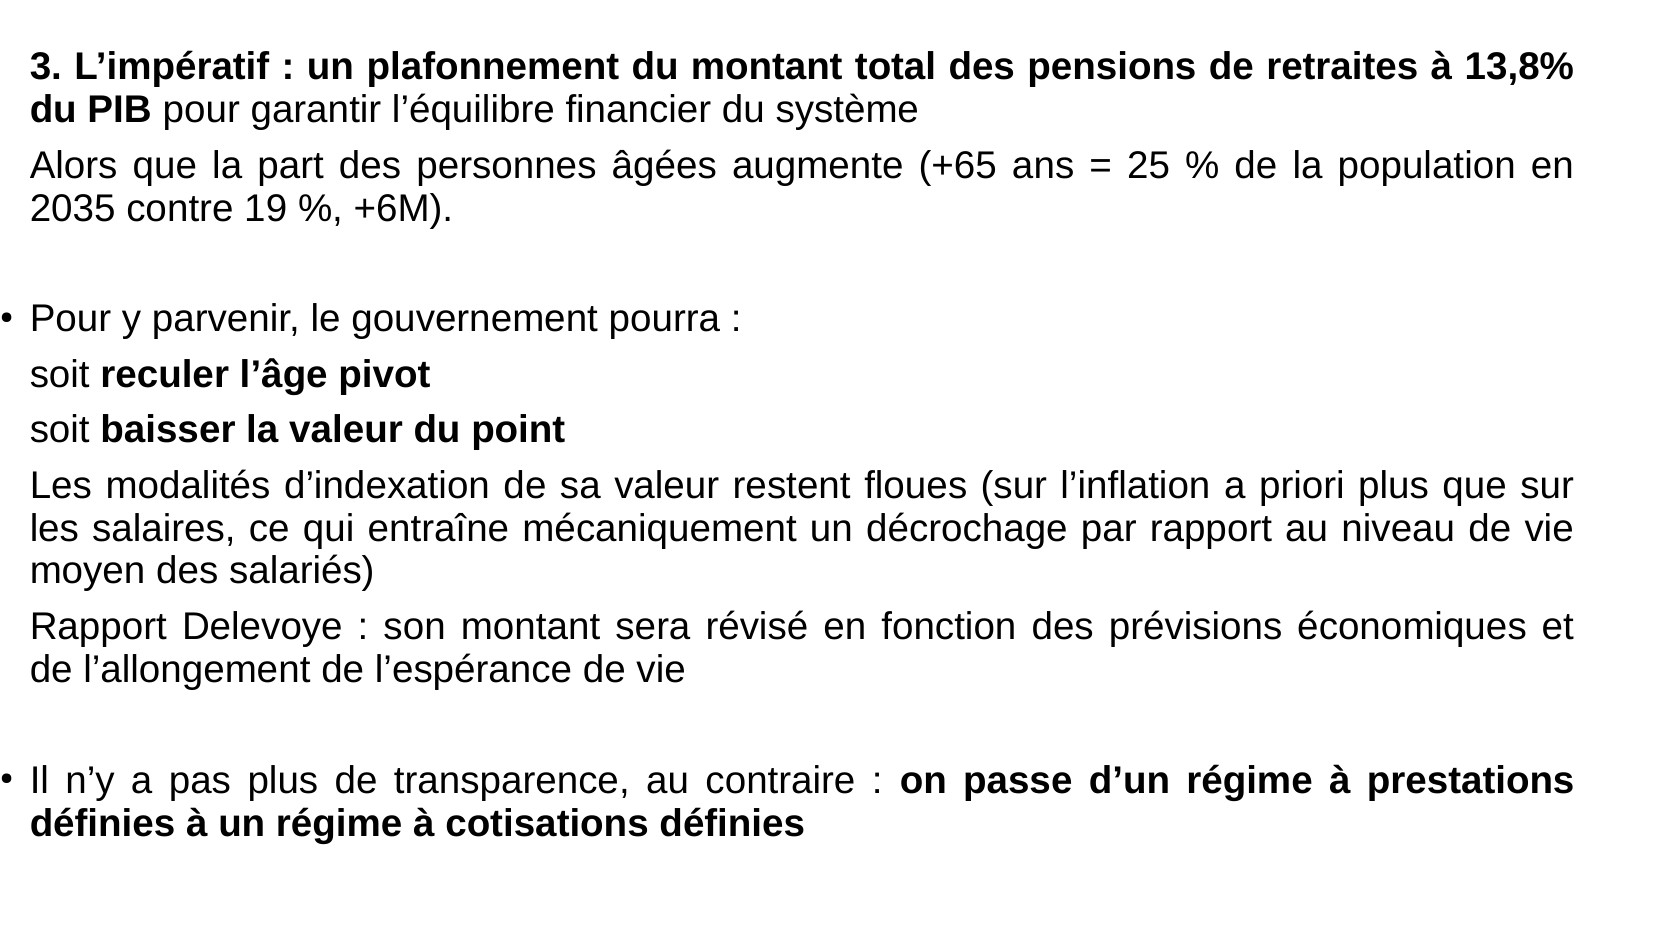

# 3. L’impératif : un plafonnement du montant total des pensions de retraites à 13,8% du PIB pour garantir l’équilibre financier du système
Alors que la part des personnes âgées augmente (+65 ans = 25 % de la population en 2035 contre 19 %, +6M).
Pour y parvenir, le gouvernement pourra :
soit reculer l’âge pivot
soit baisser la valeur du point
Les modalités d’indexation de sa valeur restent floues (sur l’inflation a priori plus que sur les salaires, ce qui entraîne mécaniquement un décrochage par rapport au niveau de vie moyen des salariés)
Rapport Delevoye : son montant sera révisé en fonction des prévisions économiques et de l’allongement de l’espérance de vie
Il n’y a pas plus de transparence, au contraire : on passe d’un régime à prestations définies à un régime à cotisations définies